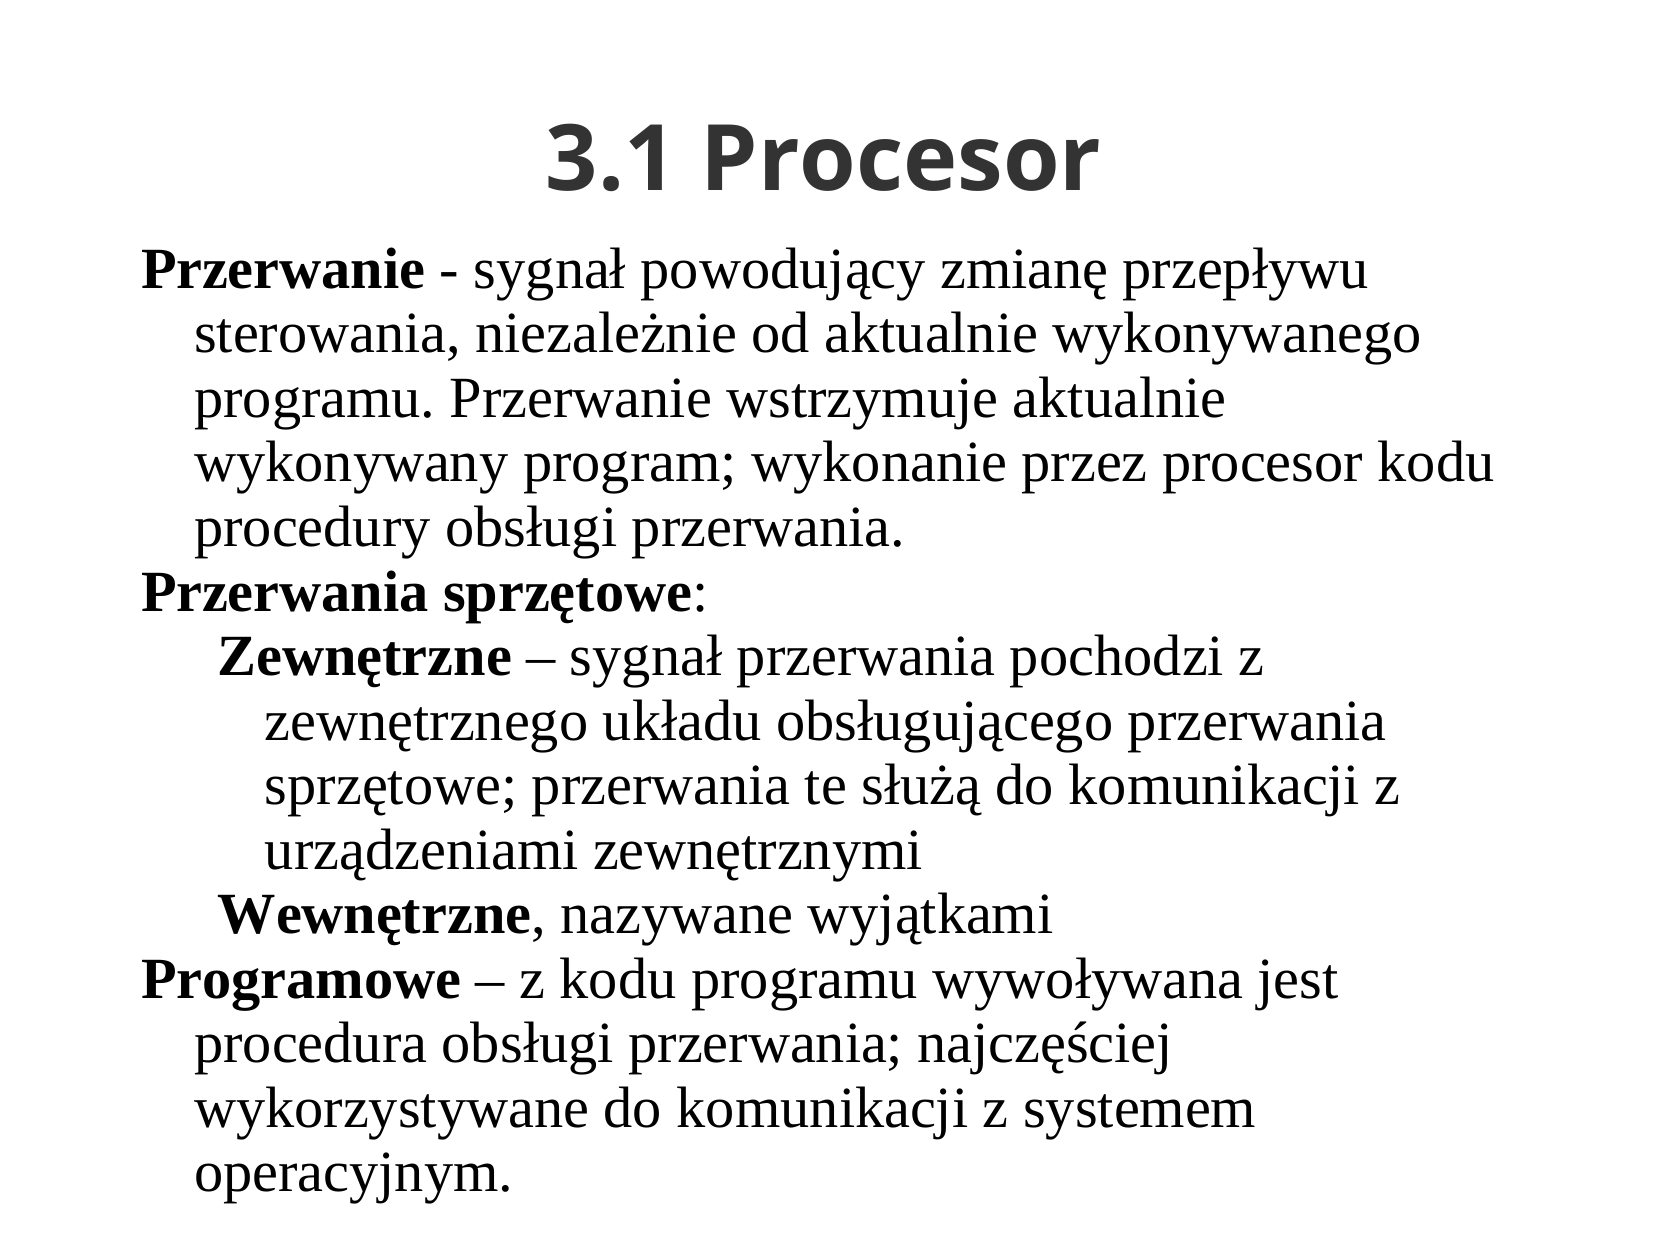

# 3.1 Procesor
Przerwanie - sygnał powodujący zmianę przepływu sterowania, niezależnie od aktualnie wykonywanego programu. Przerwanie wstrzymuje aktualnie wykonywany program; wykonanie przez procesor kodu procedury obsługi przerwania.
Przerwania sprzętowe:
Zewnętrzne – sygnał przerwania pochodzi z zewnętrznego układu obsługującego przerwania sprzętowe; przerwania te służą do komunikacji z urządzeniami zewnętrznymi
Wewnętrzne, nazywane wyjątkami
Programowe – z kodu programu wywoływana jest procedura obsługi przerwania; najczęściej wykorzystywane do komunikacji z systemem operacyjnym.